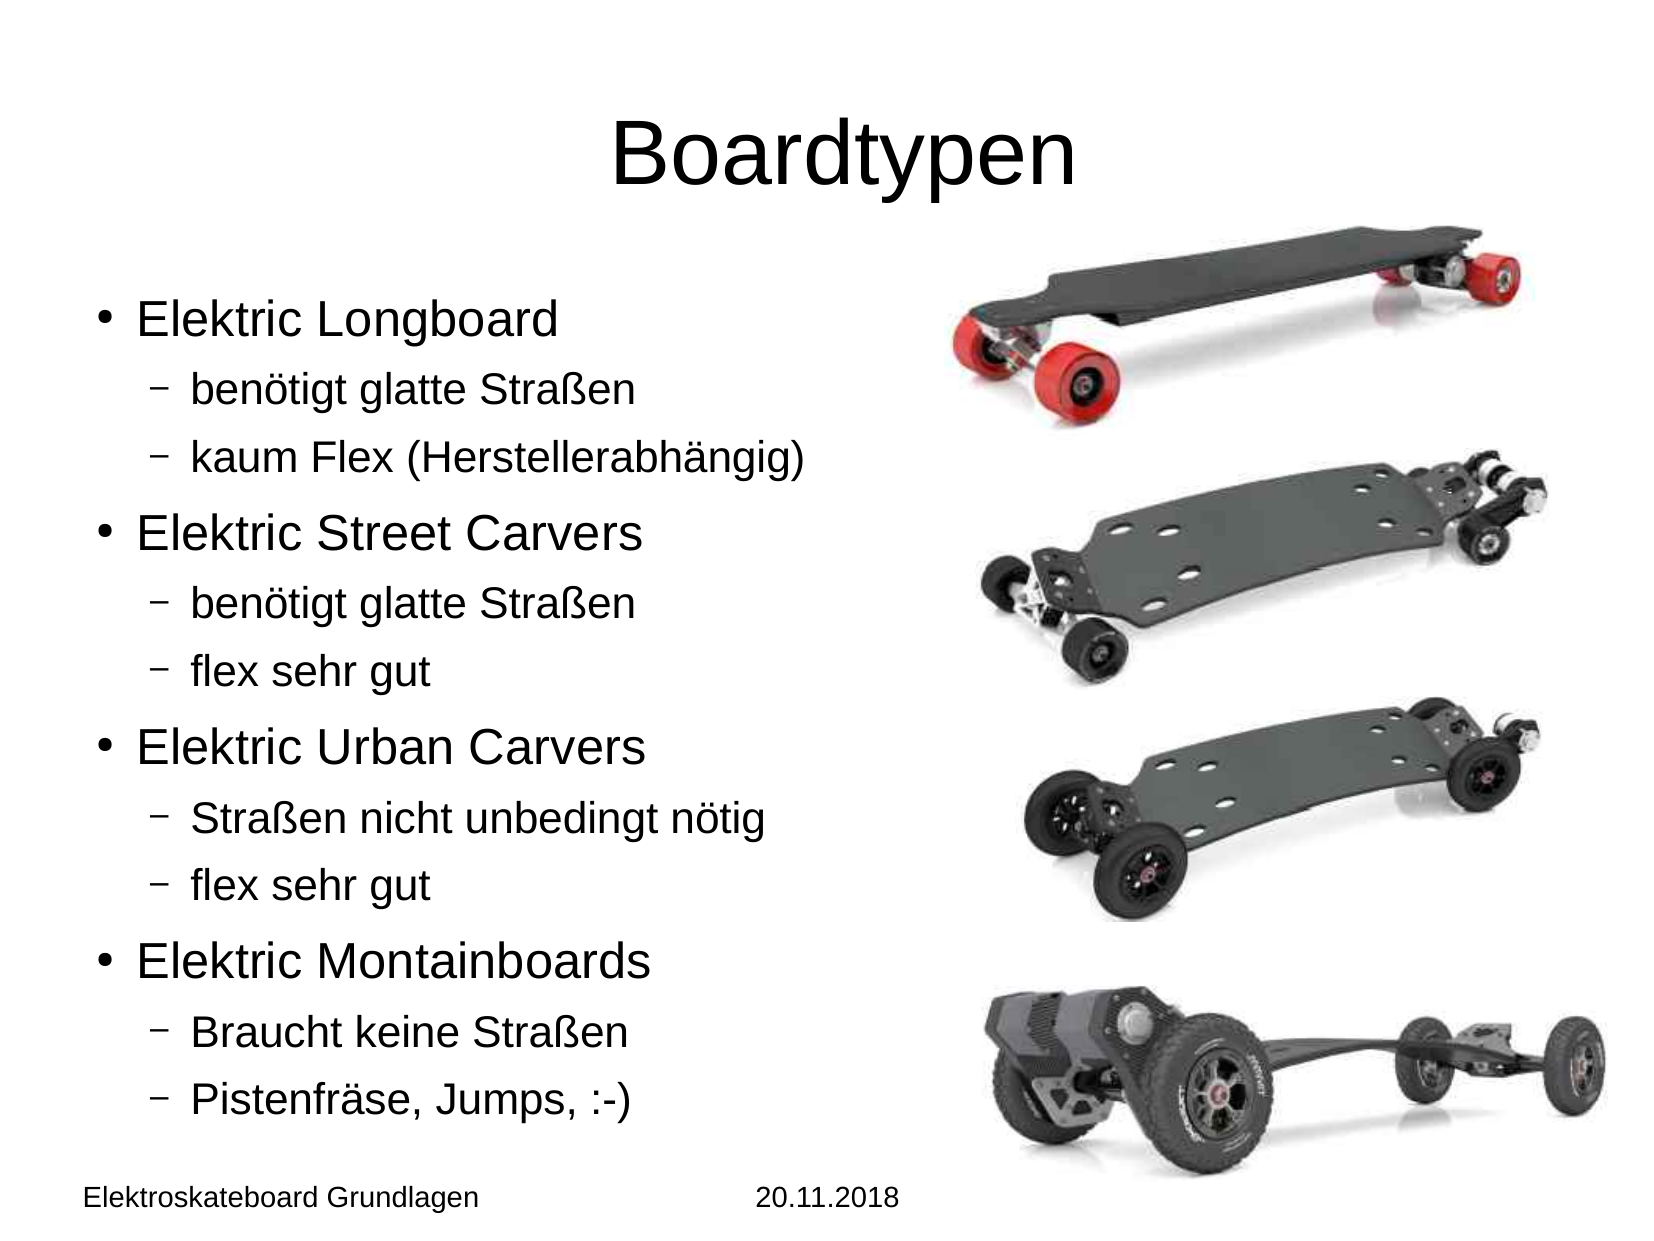

# Boardtypen
Elektric Longboard
benötigt glatte Straßen
kaum Flex (Herstellerabhängig)
Elektric Street Carvers
benötigt glatte Straßen
flex sehr gut
Elektric Urban Carvers
Straßen nicht unbedingt nötig
flex sehr gut
Elektric Montainboards
Braucht keine Straßen
Pistenfräse, Jumps, :-)